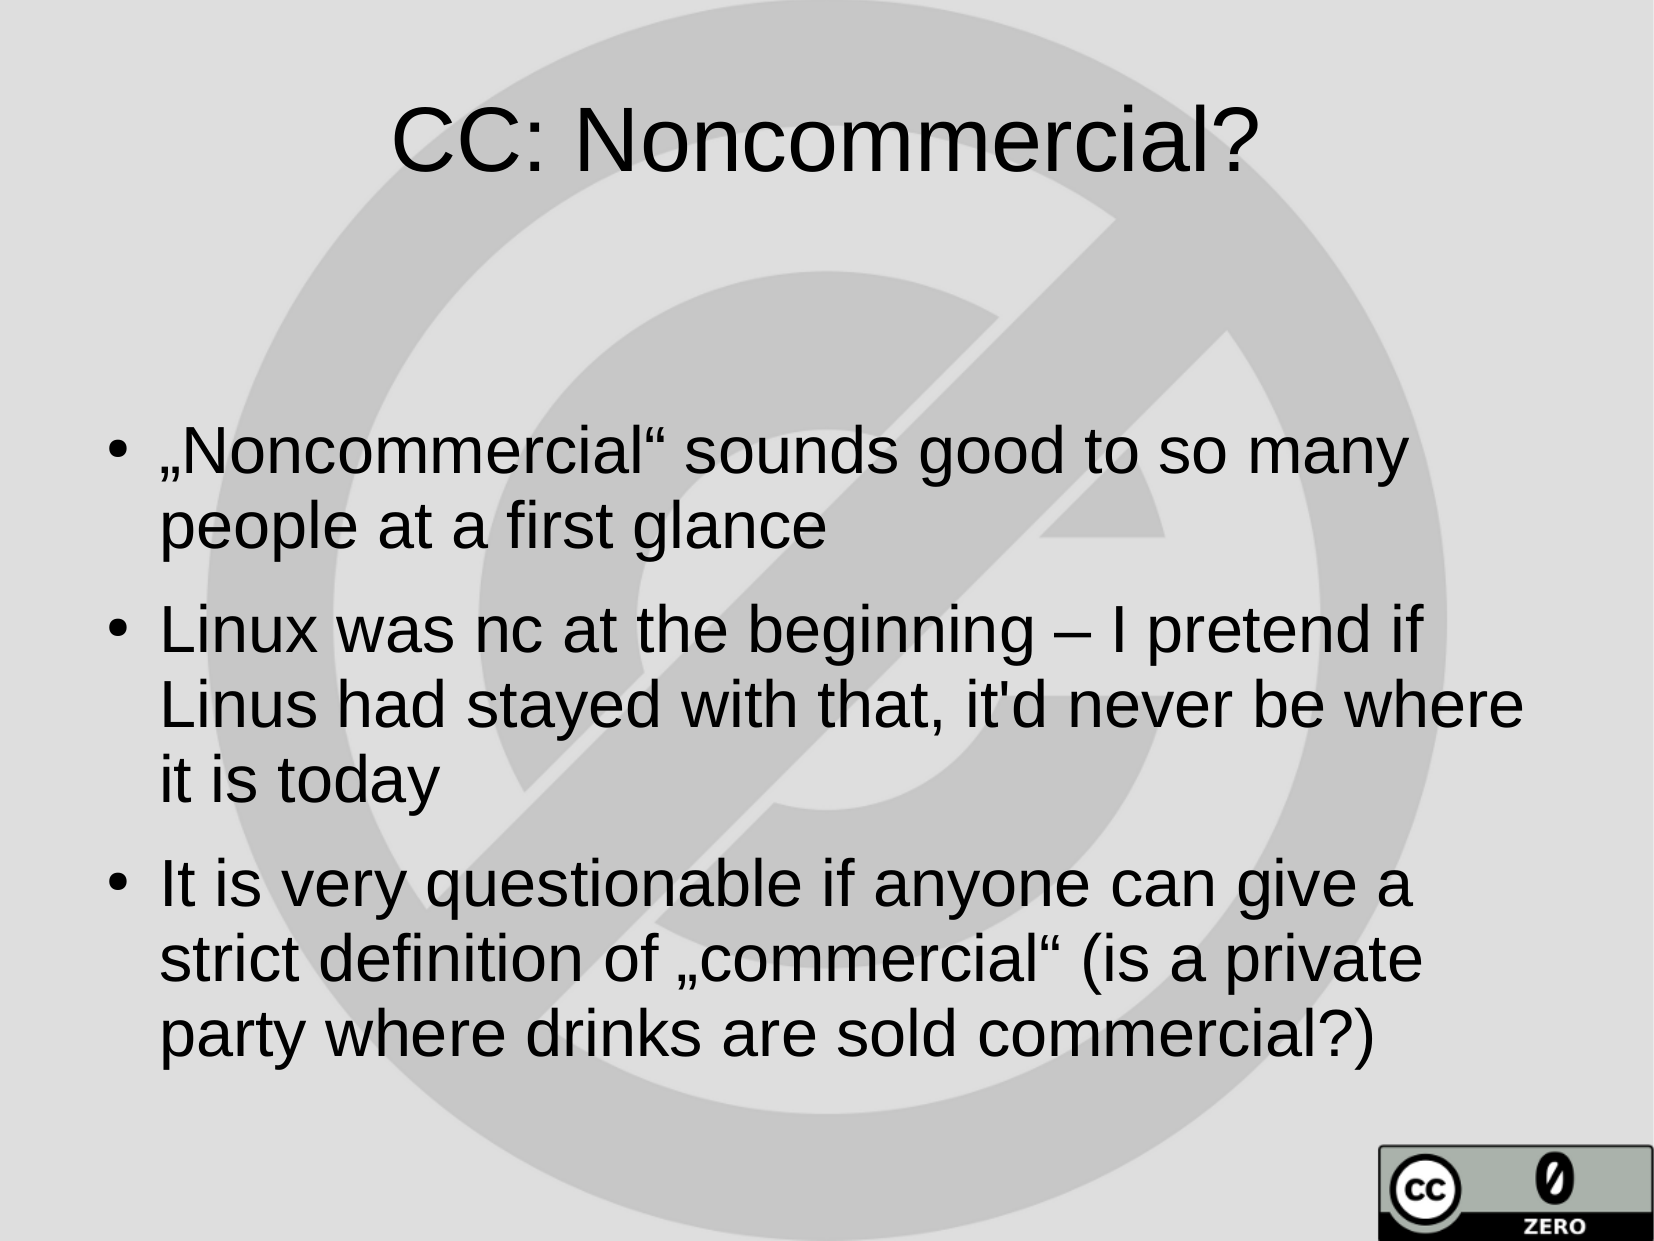

# CC: Noncommercial?
„Noncommercial“ sounds good to so many people at a first glance
Linux was nc at the beginning – I pretend if Linus had stayed with that, it'd never be where it is today
It is very questionable if anyone can give a strict definition of „commercial“ (is a private party where drinks are sold commercial?)